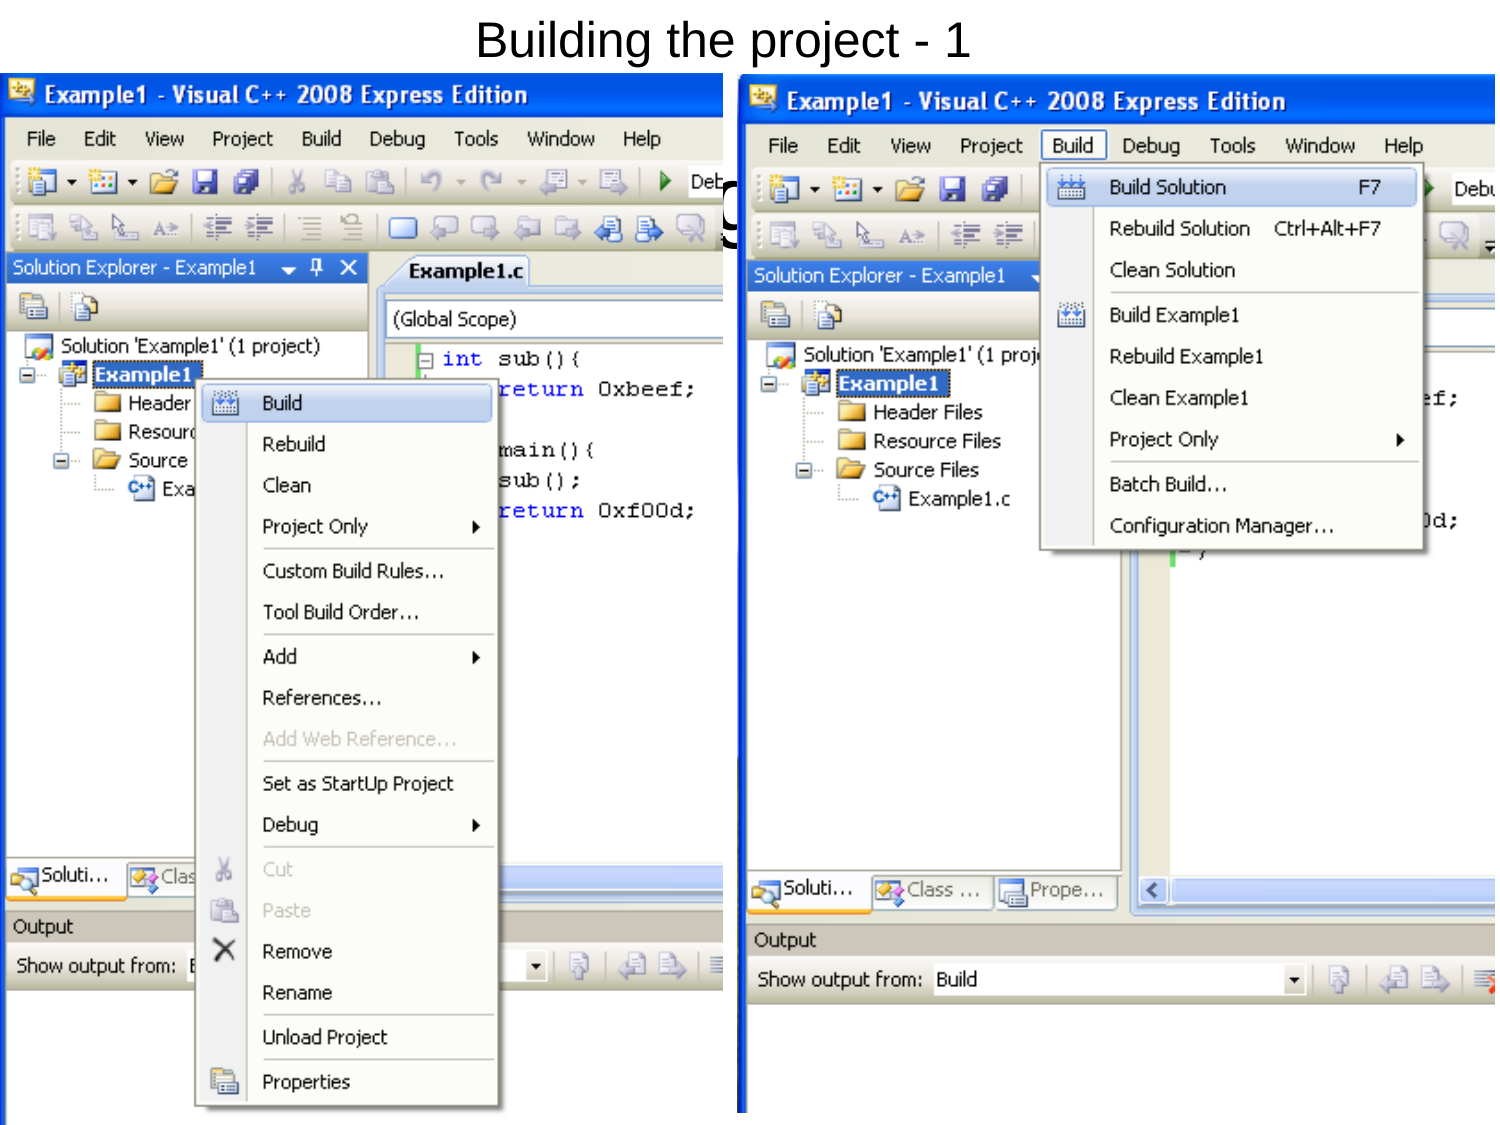

Building the project - 1
# Building project